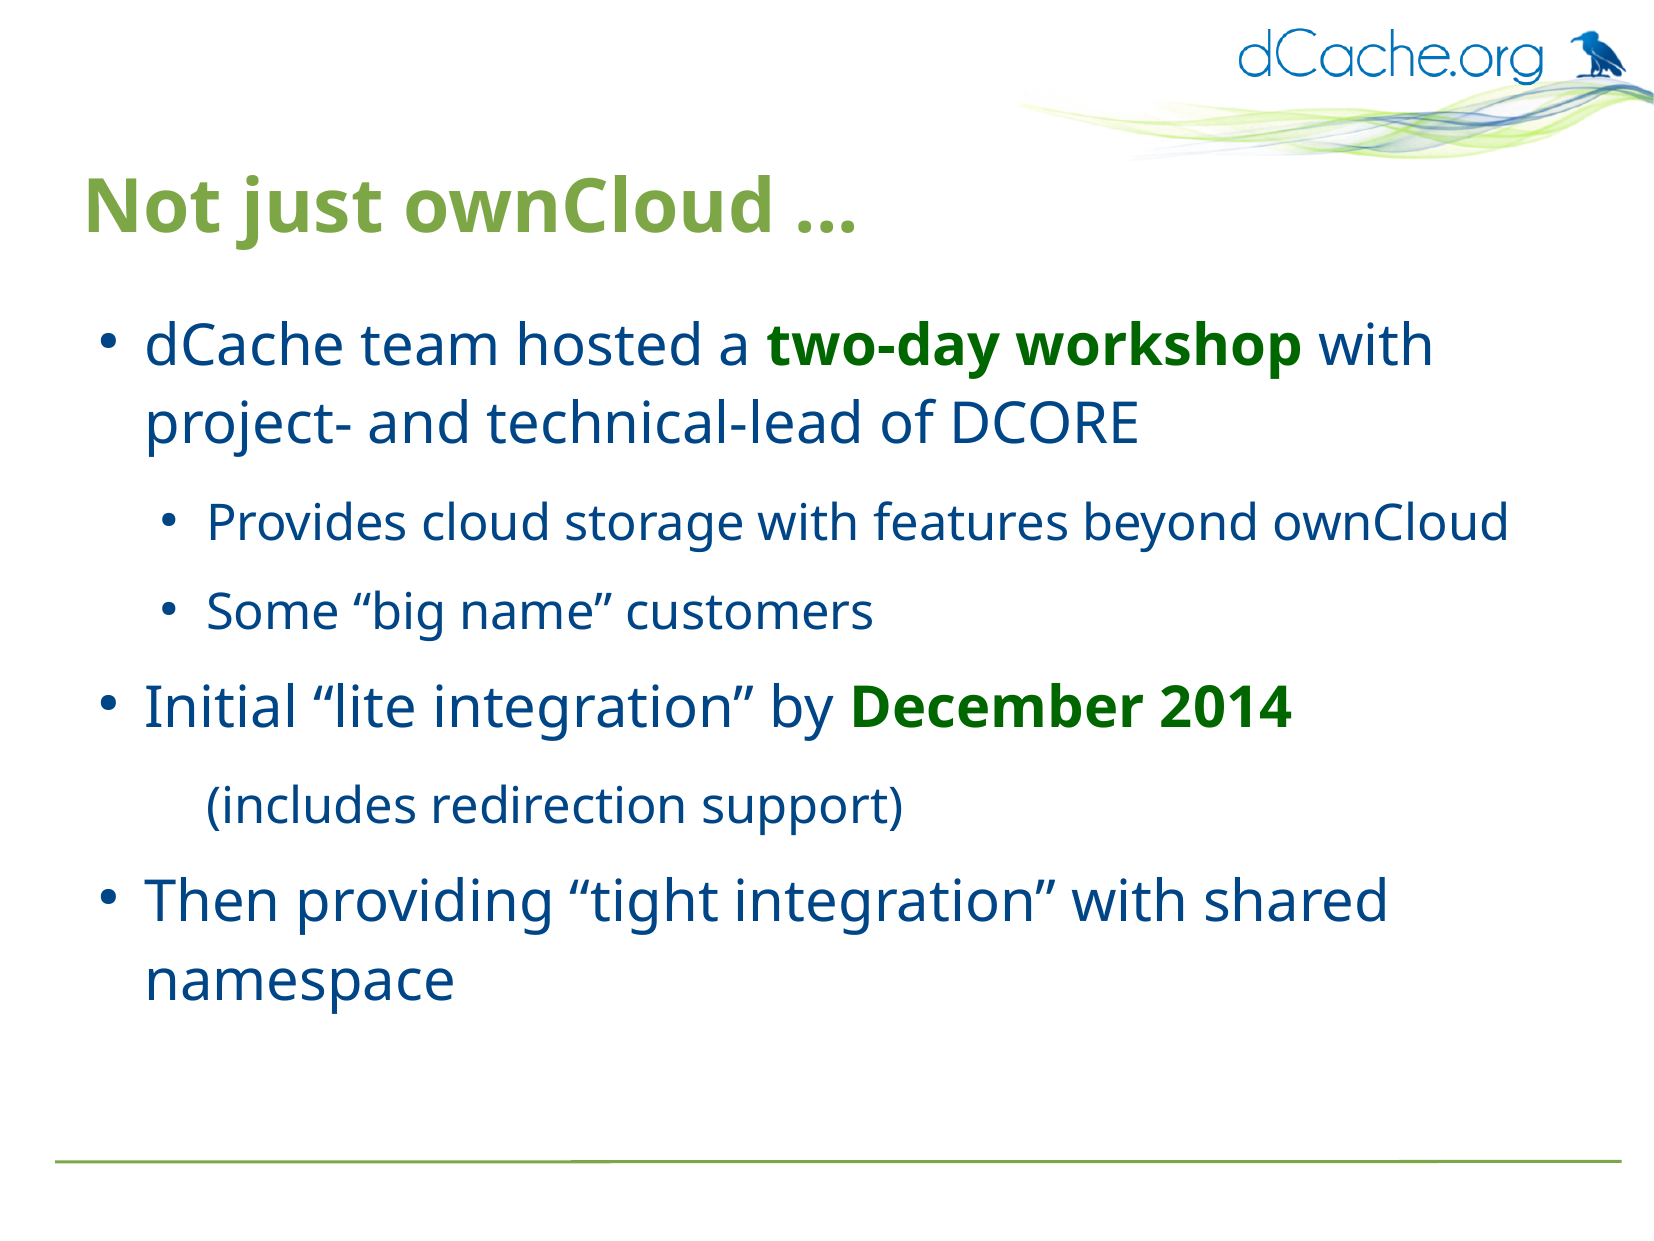

# Not just ownCloud ...
dCache team hosted a two-day workshop with project- and technical-lead of DCORE
Provides cloud storage with features beyond ownCloud
Some “big name” customers
Initial “lite integration” by December 2014
(includes redirection support)
Then providing “tight integration” with shared namespace